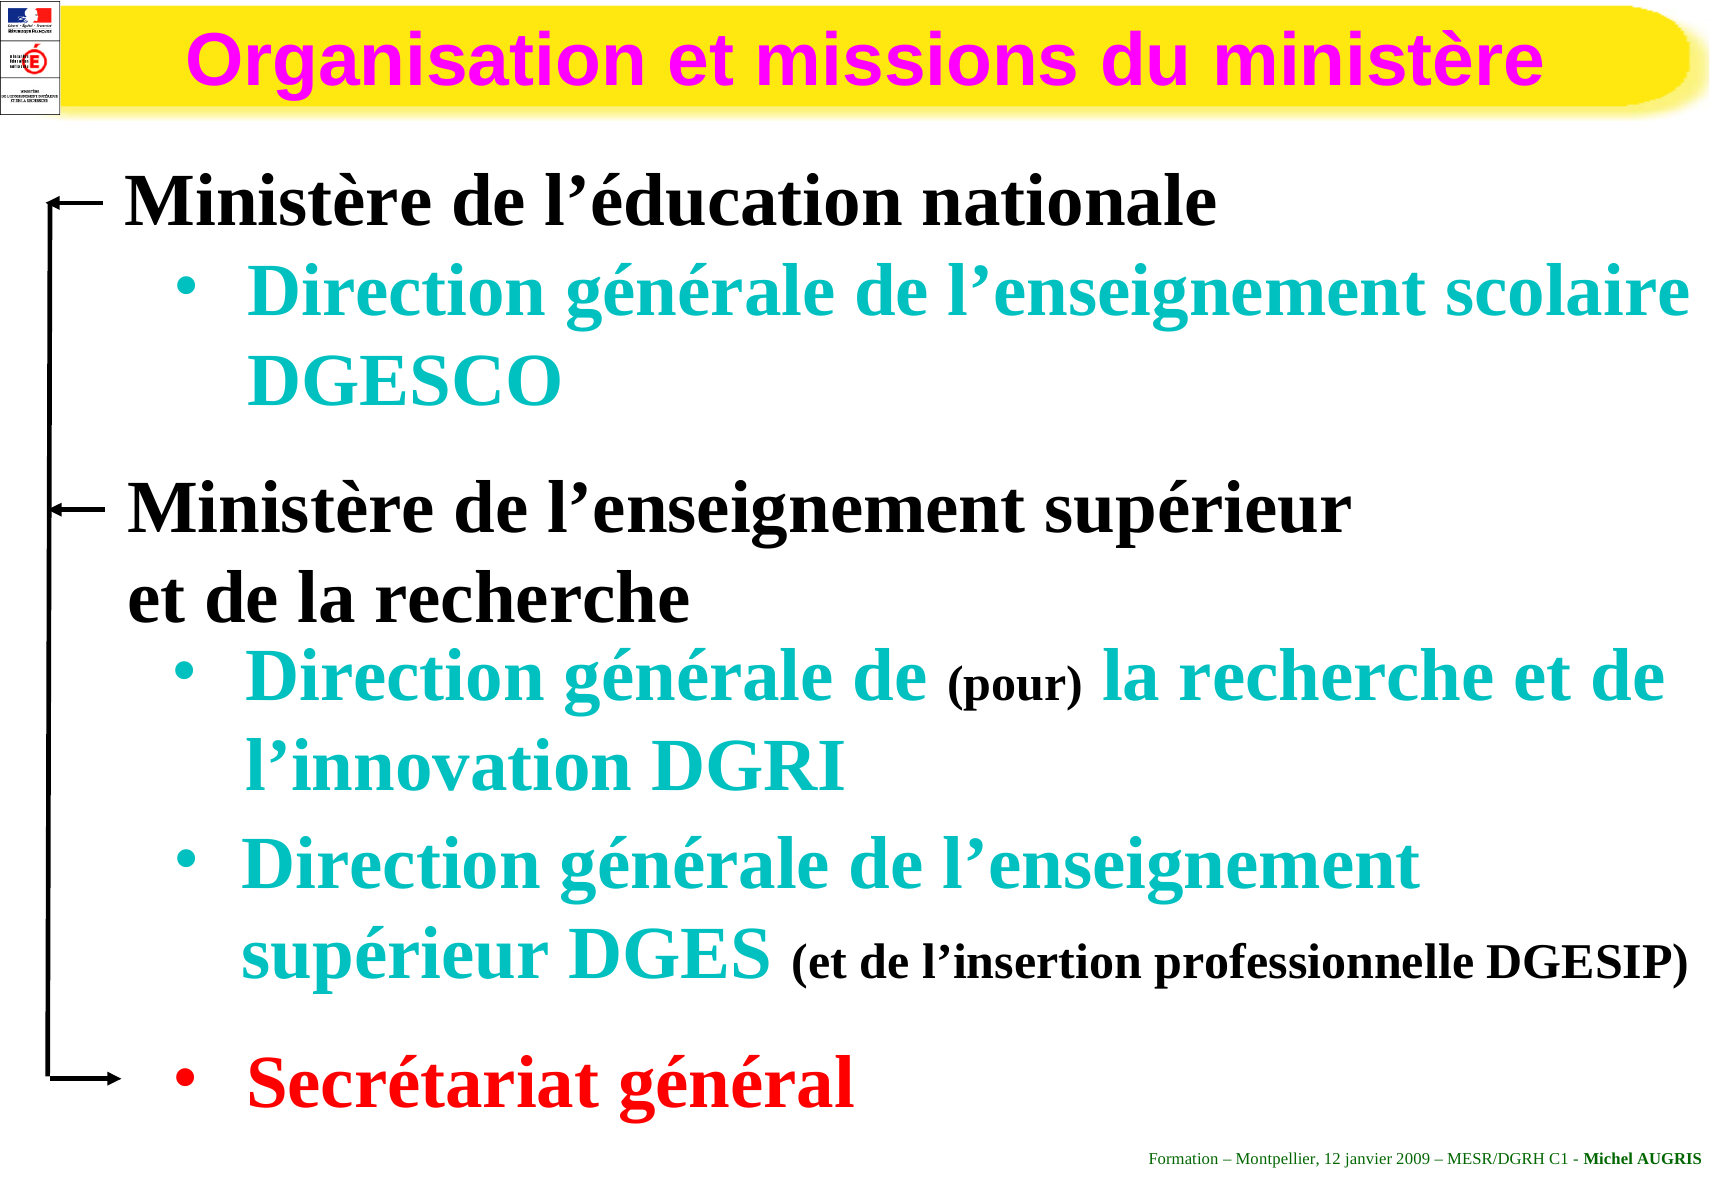

Organisation et missions du ministère
Ministère de l’éducation nationale
Direction générale de l’enseignement scolaire DGESCO
Ministère de l’enseignement supérieur
et de la recherche
Direction générale de (pour) la recherche et de l’innovation DGRI
Direction générale de l’enseignement supérieur DGES (et de l’insertion professionnelle DGESIP)
Secrétariat général